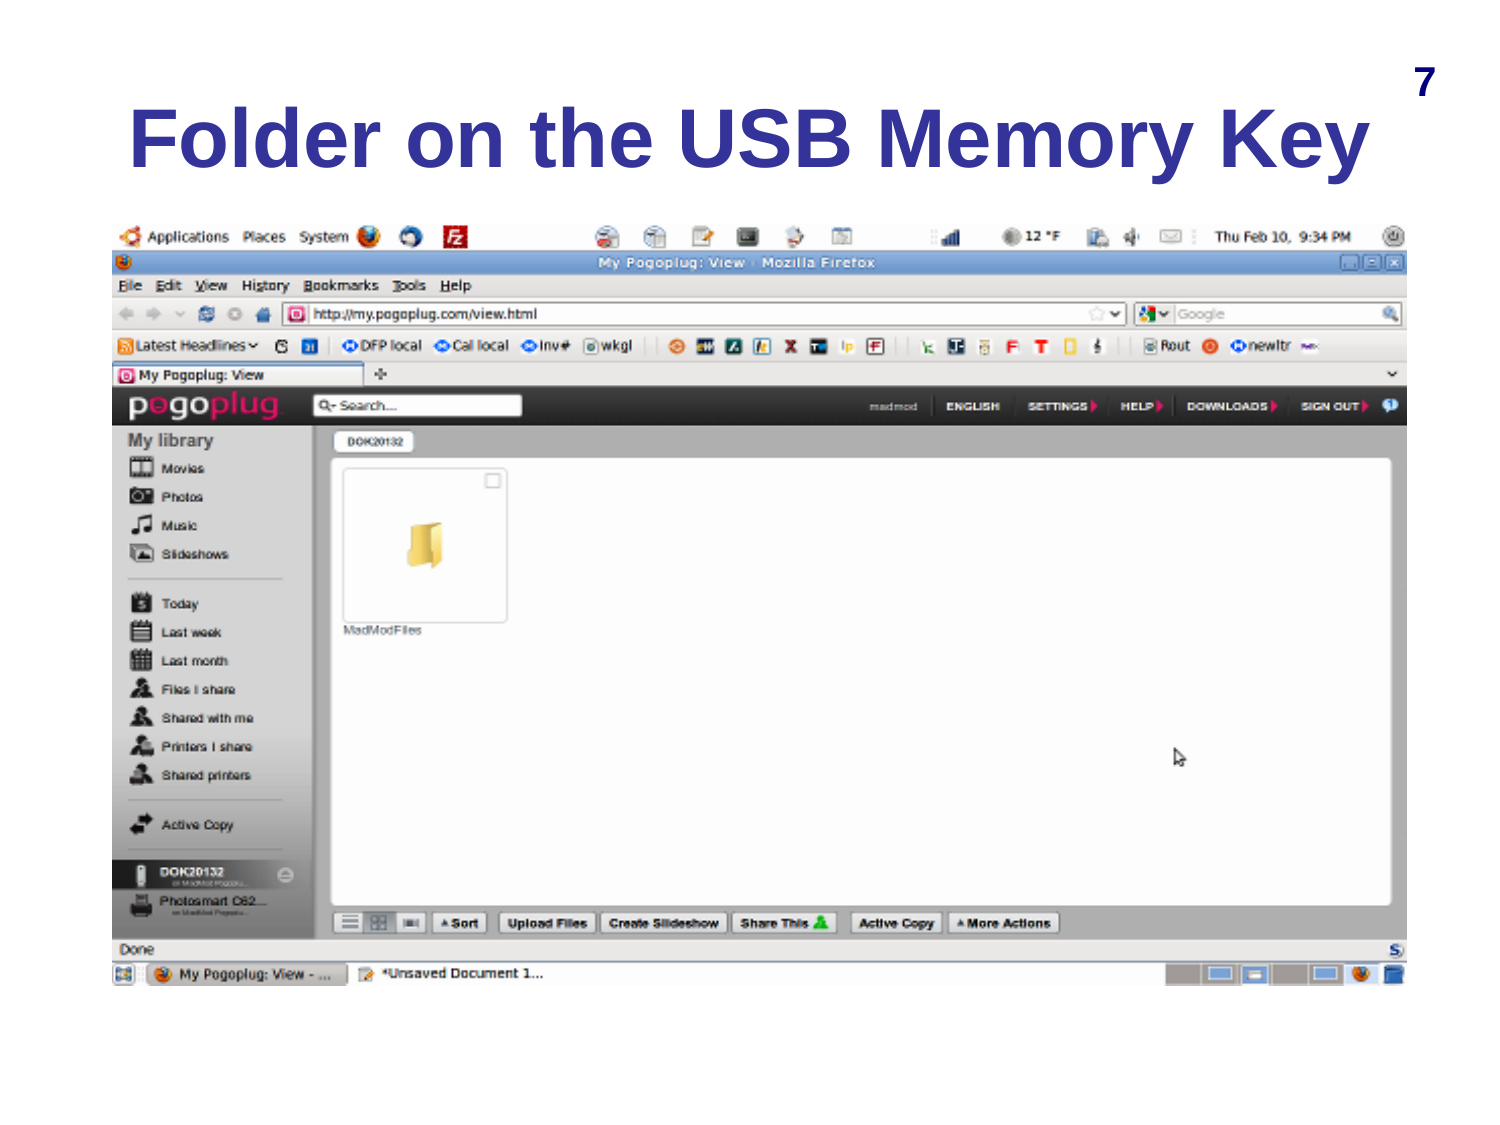

7
# Folder on the USB Memory Key